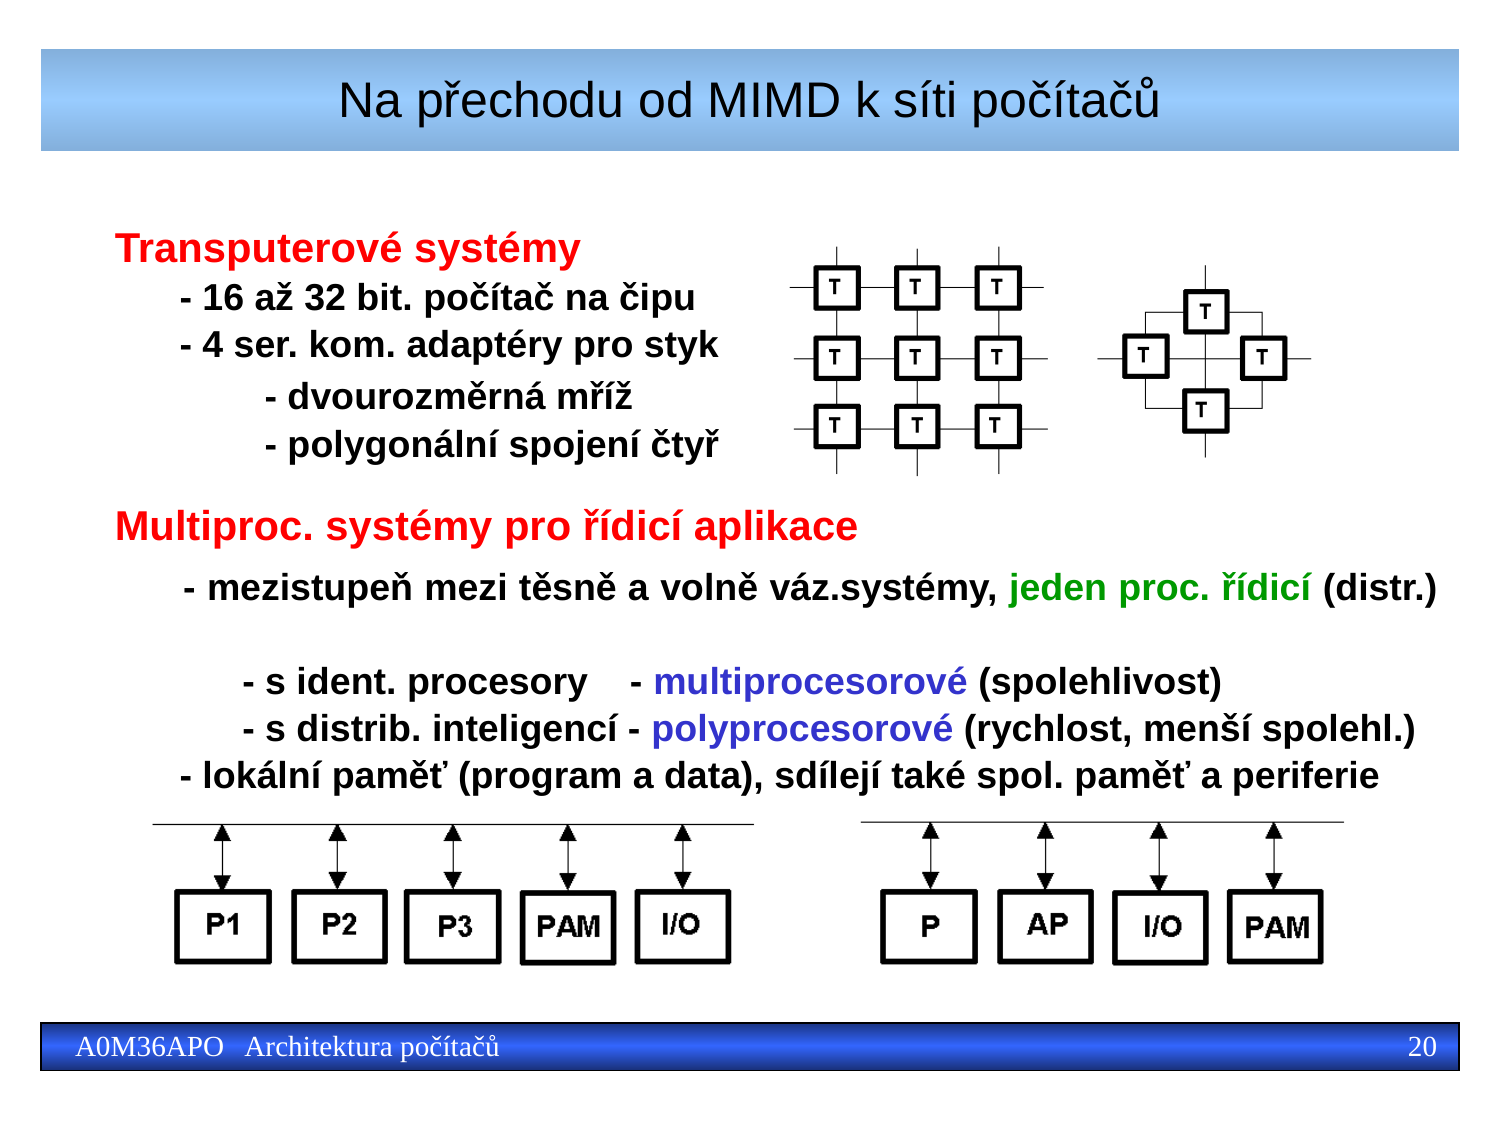

# Na přechodu od MIMD k síti počítačů
Transputerové systémy
- 16 až 32 bit. počítač na čipu
- 4 ser. kom. adaptéry pro styk
	- dvourozměrná mříž
 	- polygonální spojení čtyř
Multiproc. systémy pro řídicí aplikace
 - mezistupeň mezi těsně a volně váz.systémy, jeden proc. řídicí (distr.)
- s ident. procesory - multiprocesorové (spolehlivost)
- s distrib. inteligencí - polyprocesorové (rychlost, menší spolehl.)
- lokální paměť (program a data), sdílejí také spol. paměť a periferie
A0M36APO Architektura počítačů
20